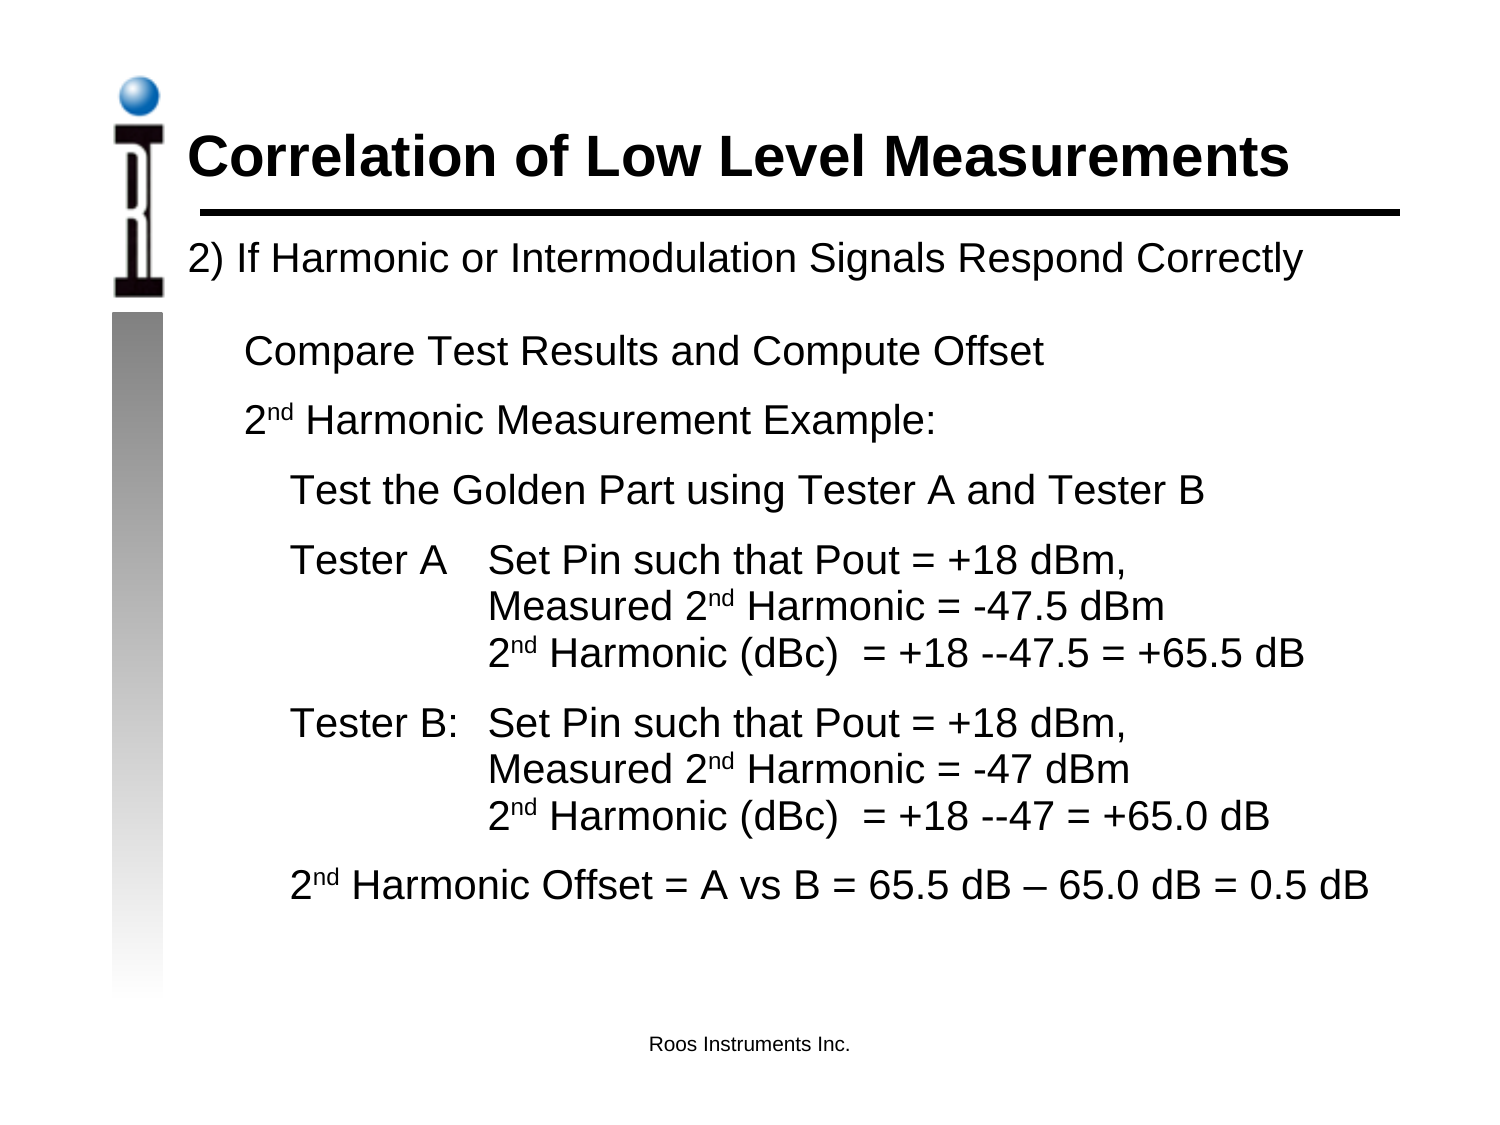

# Correlation of Low Level Measurements
2) If Harmonic or Intermodulation Signals Respond Correctly
Compare Test Results and Compute Offset
2nd Harmonic Measurement Example:
 Test the Golden Part using Tester A and Tester B
 Tester A 	Set Pin such that Pout = +18 dBm,
		Measured 2nd Harmonic = -47.5 dBm
		2nd Harmonic (dBc) = +18 --47.5 = +65.5 dB
 Tester B:	Set Pin such that Pout = +18 dBm,
		Measured 2nd Harmonic = -47 dBm
		2nd Harmonic (dBc) = +18 --47 = +65.0 dB
 2nd Harmonic Offset = A vs B = 65.5 dB – 65.0 dB = 0.5 dB